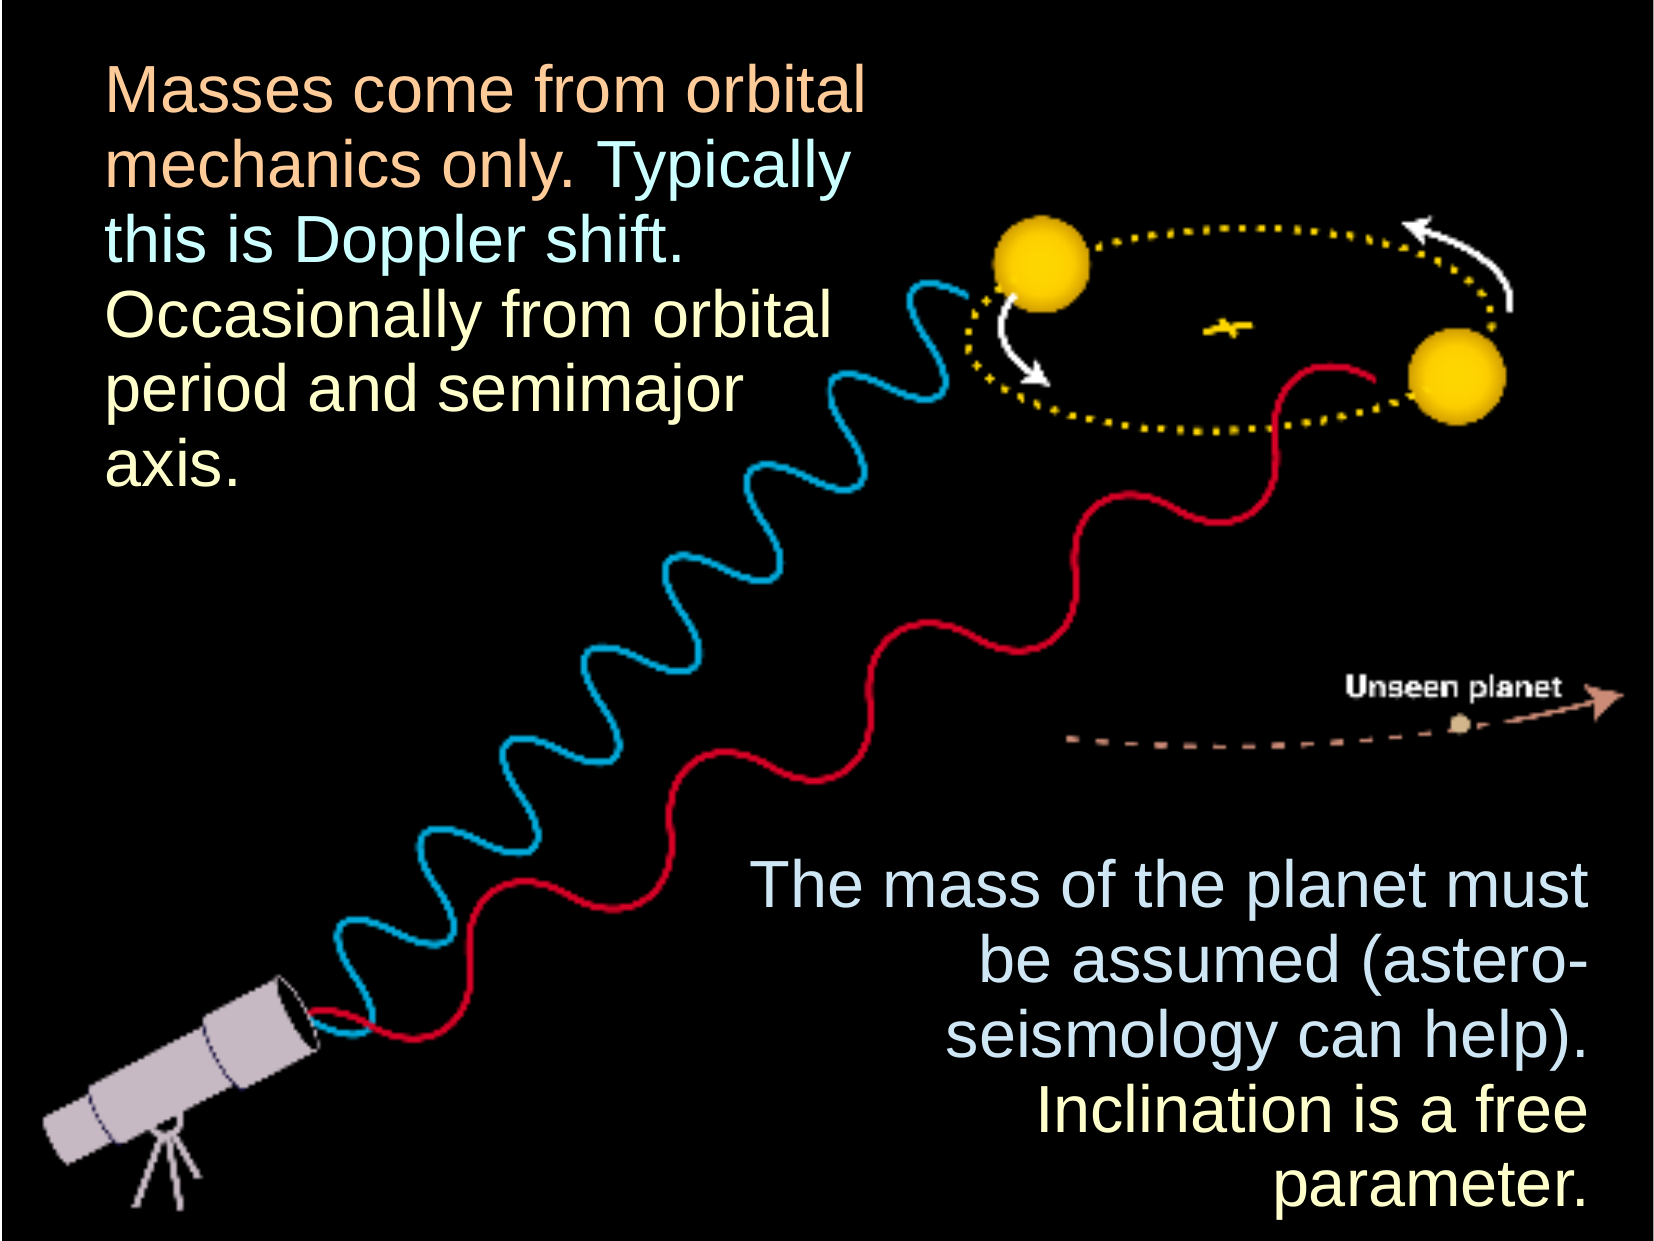

Masses come from orbital mechanics only. Typically this is Doppler shift.
Occasionally from orbital period and semimajor
axis.
The mass of the planet must be assumed (astero- seismology can help). Inclination is a free parameter.